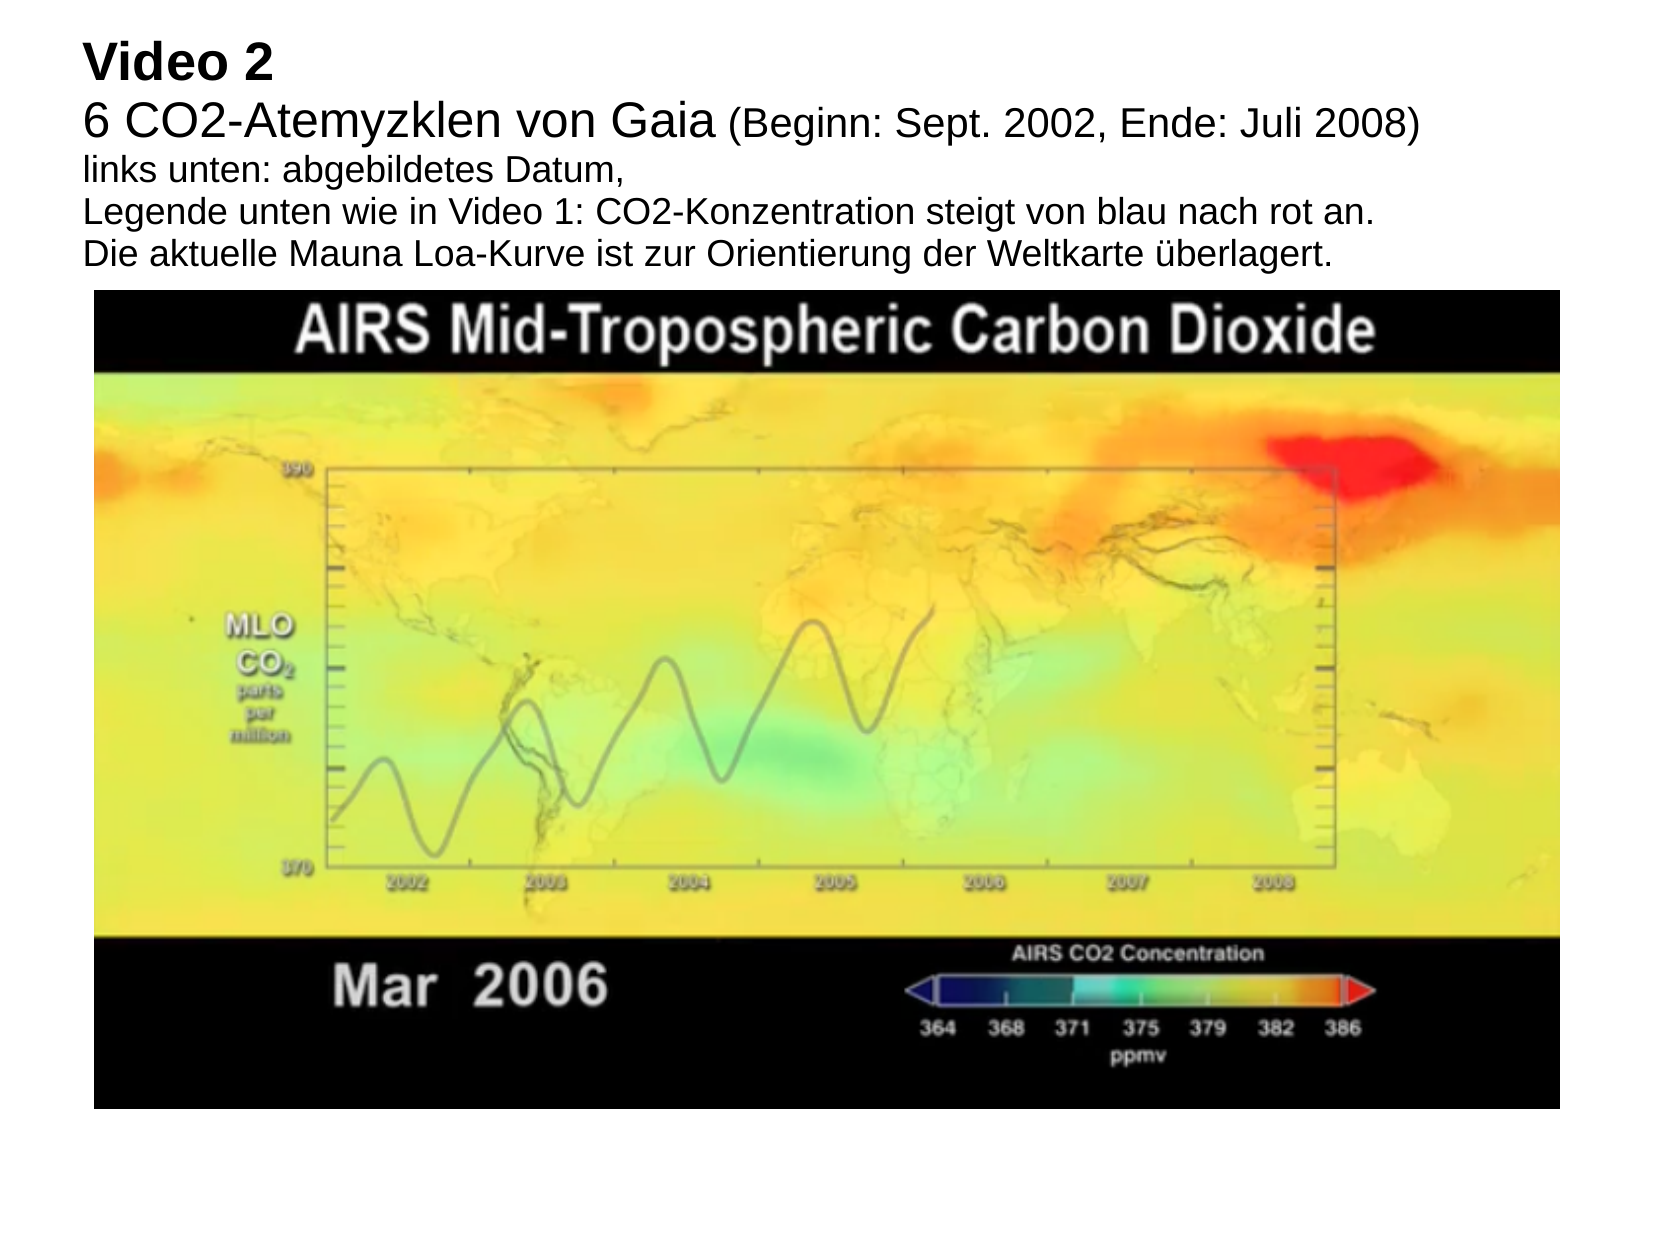

# Video 2 6 CO2-Atemyzklen von Gaia (Beginn: Sept. 2002, Ende: Juli 2008) links unten: abgebildetes Datum, Legende unten wie in Video 1: CO2-Konzentration steigt von blau nach rot an. Die aktuelle Mauna Loa-Kurve ist zur Orientierung der Weltkarte überlagert.